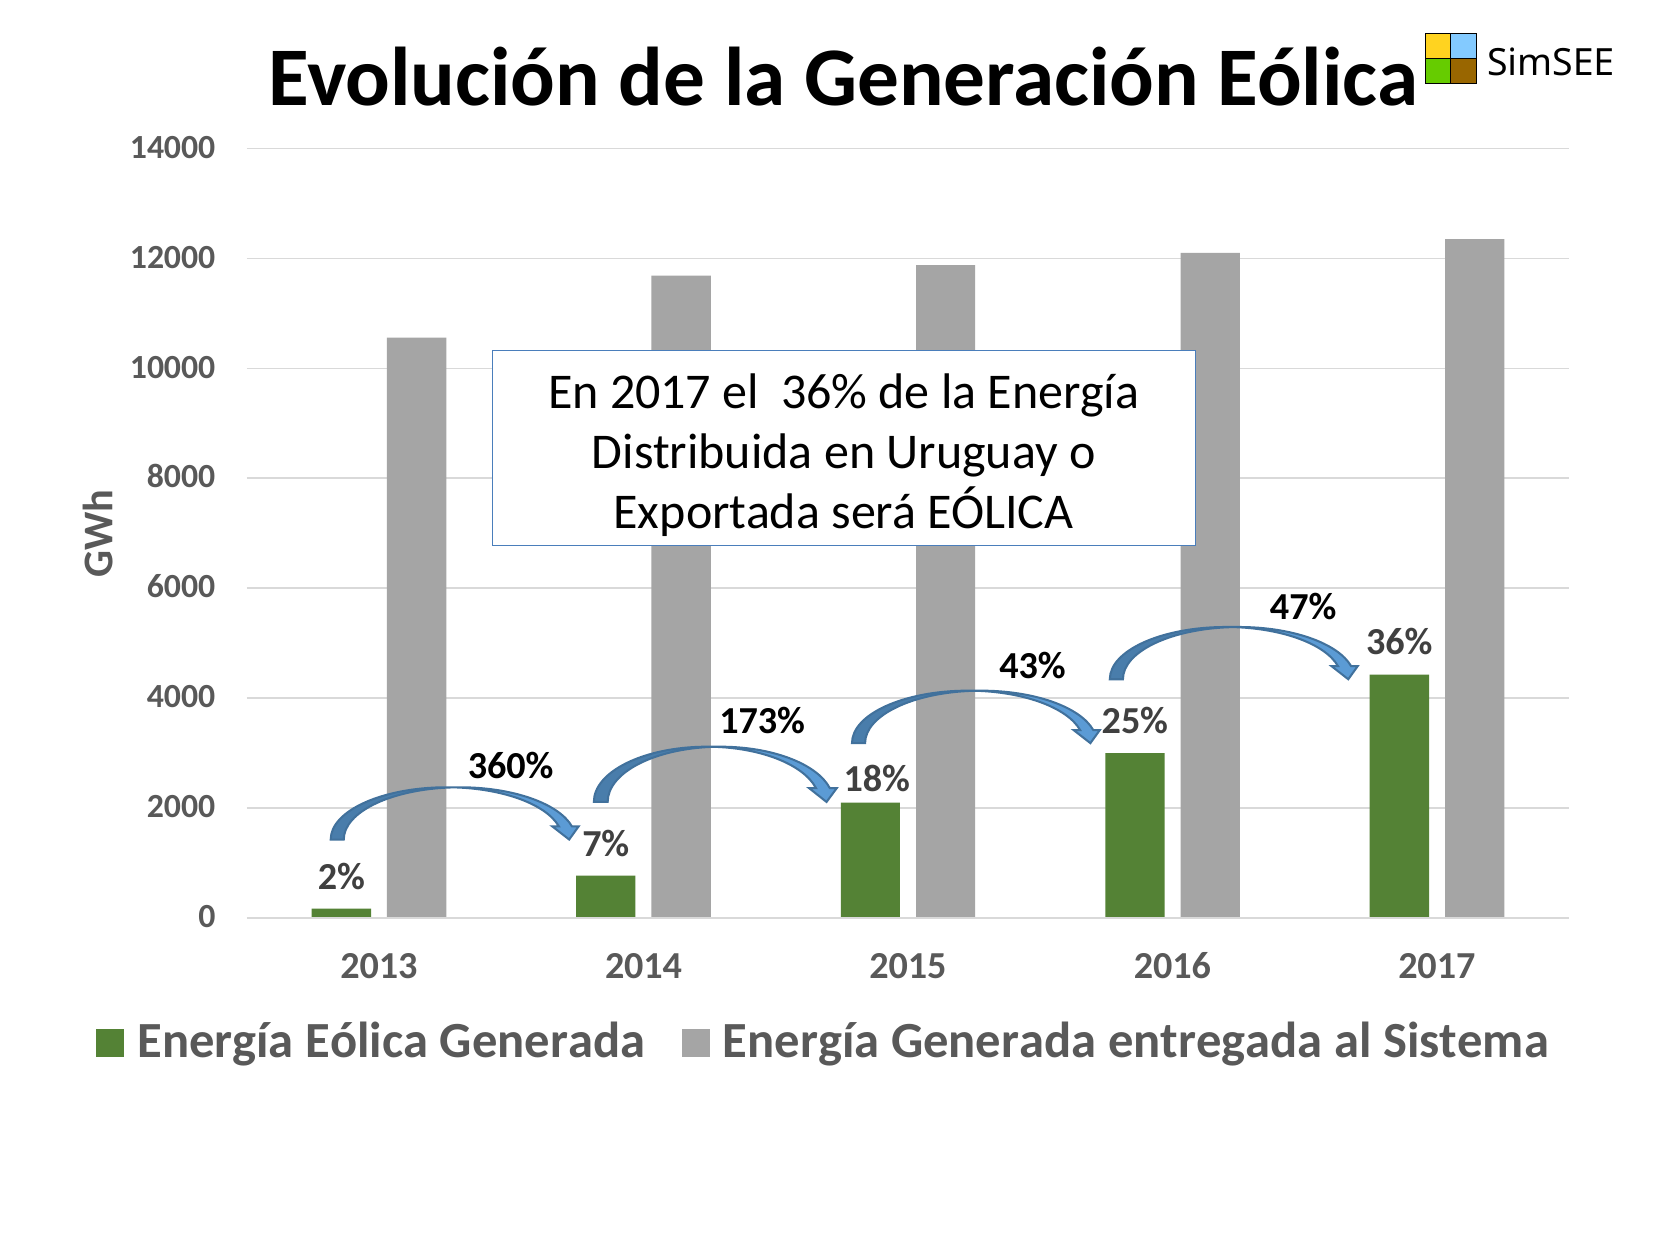

Evolución de la Generación Eólica
En 2017 el 36% de la Energía Distribuida en Uruguay o Exportada será EÓLICA